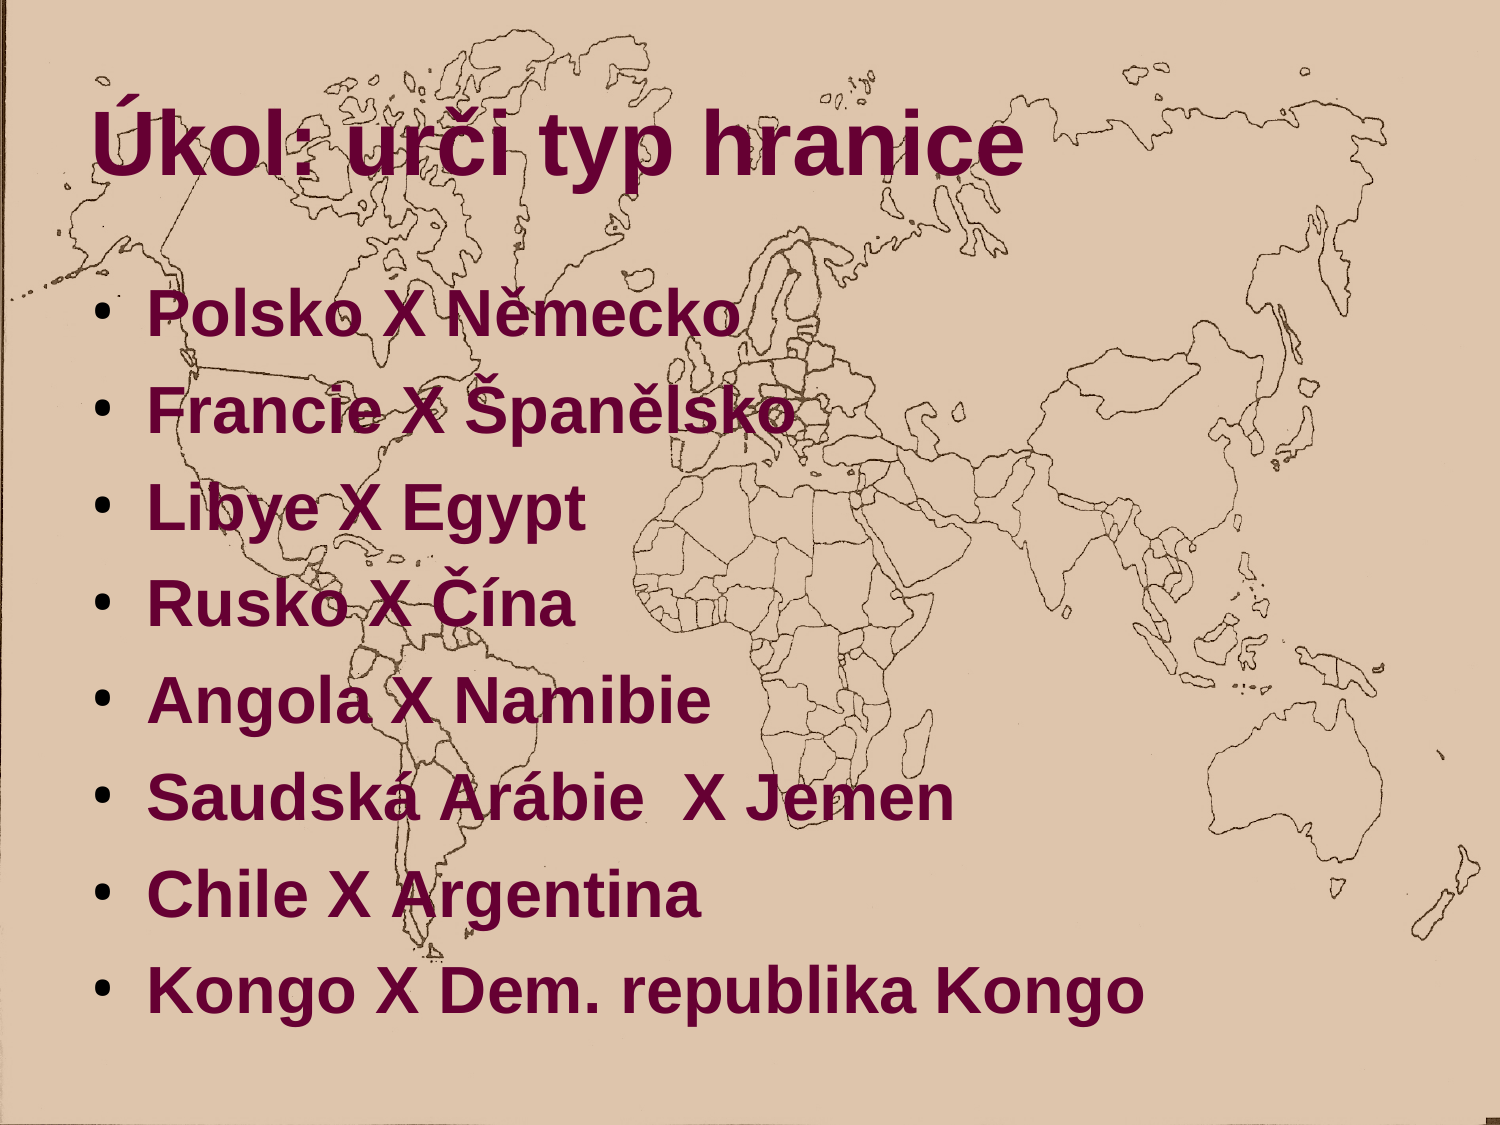

# Úkol: urči typ hranice
Polsko X Německo
Francie X Španělsko
Libye X Egypt
Rusko X Čína
Angola X Namibie
Saudská Arábie X Jemen
Chile X Argentina
Kongo X Dem. republika Kongo